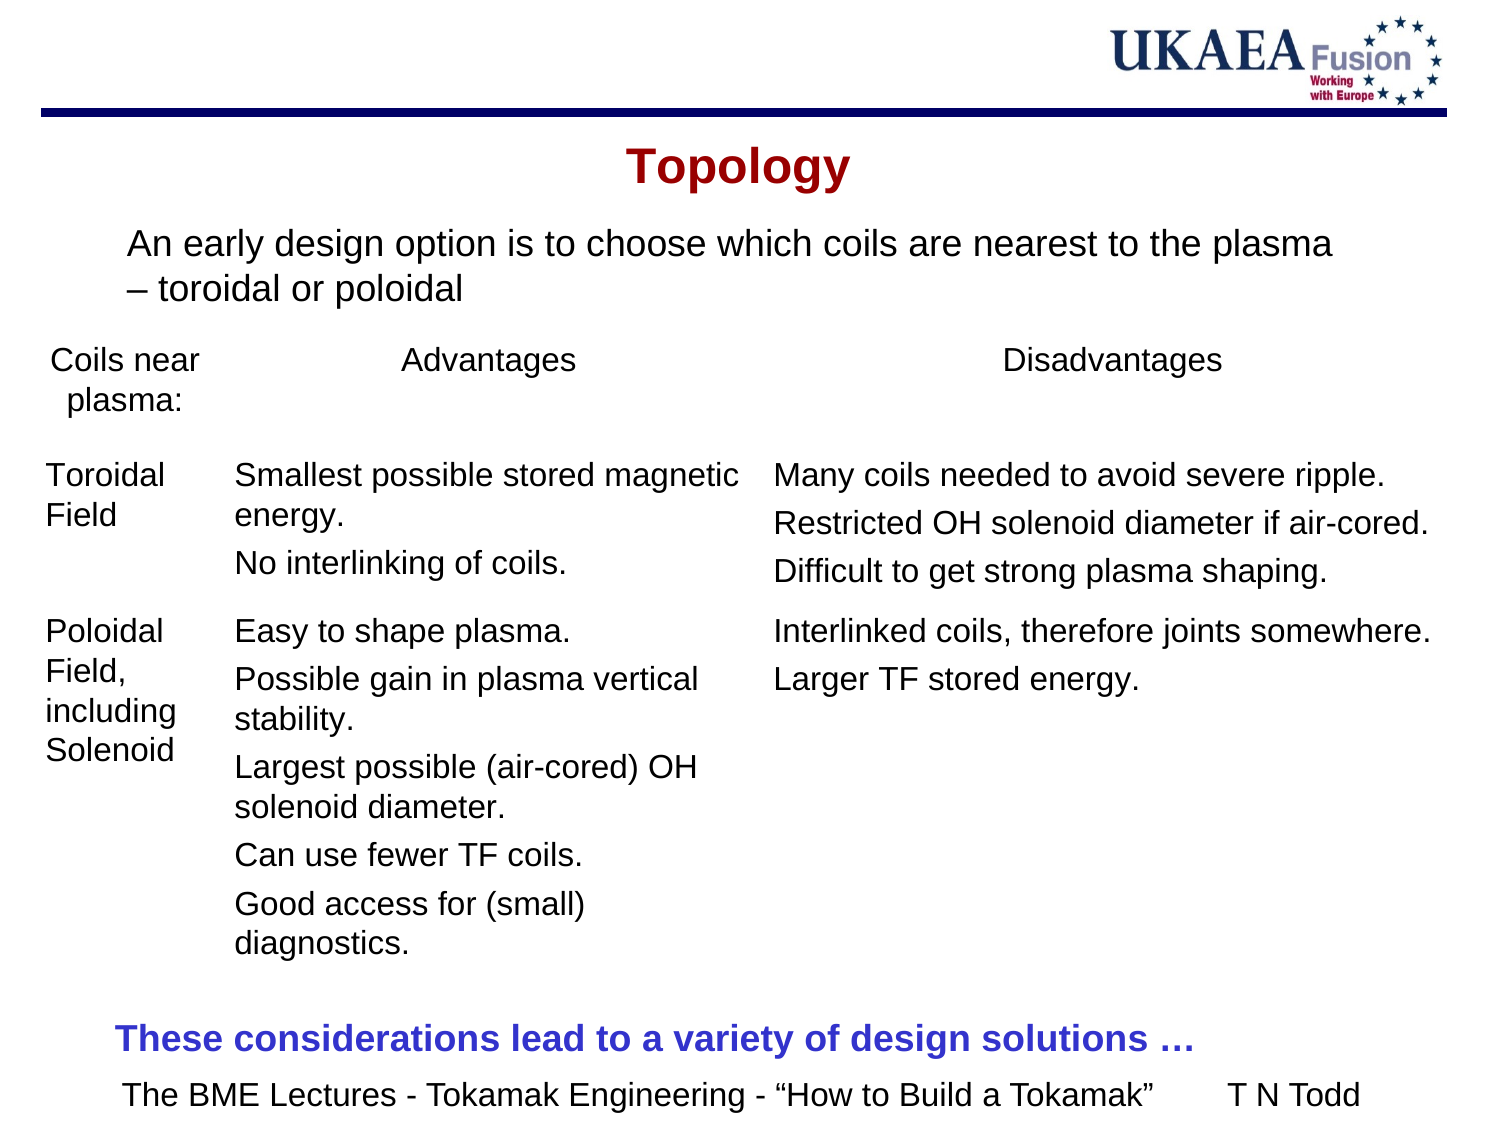

Topology
An early design option is to choose which coils are nearest to the plasma
– toroidal or poloidal
| Coils near plasma: | Advantages | Disadvantages |
| --- | --- | --- |
| Toroidal Field | Smallest possible stored magnetic energy. No interlinking of coils. | Many coils needed to avoid severe ripple. Restricted OH solenoid diameter if air-cored. Difficult to get strong plasma shaping. |
| Poloidal Field, including Solenoid | Easy to shape plasma. Possible gain in plasma vertical stability. Largest possible (air-cored) OH solenoid diameter. Can use fewer TF coils. Good access for (small) diagnostics. | Interlinked coils, therefore joints somewhere. Larger TF stored energy. |
These considerations lead to a variety of design solutions …